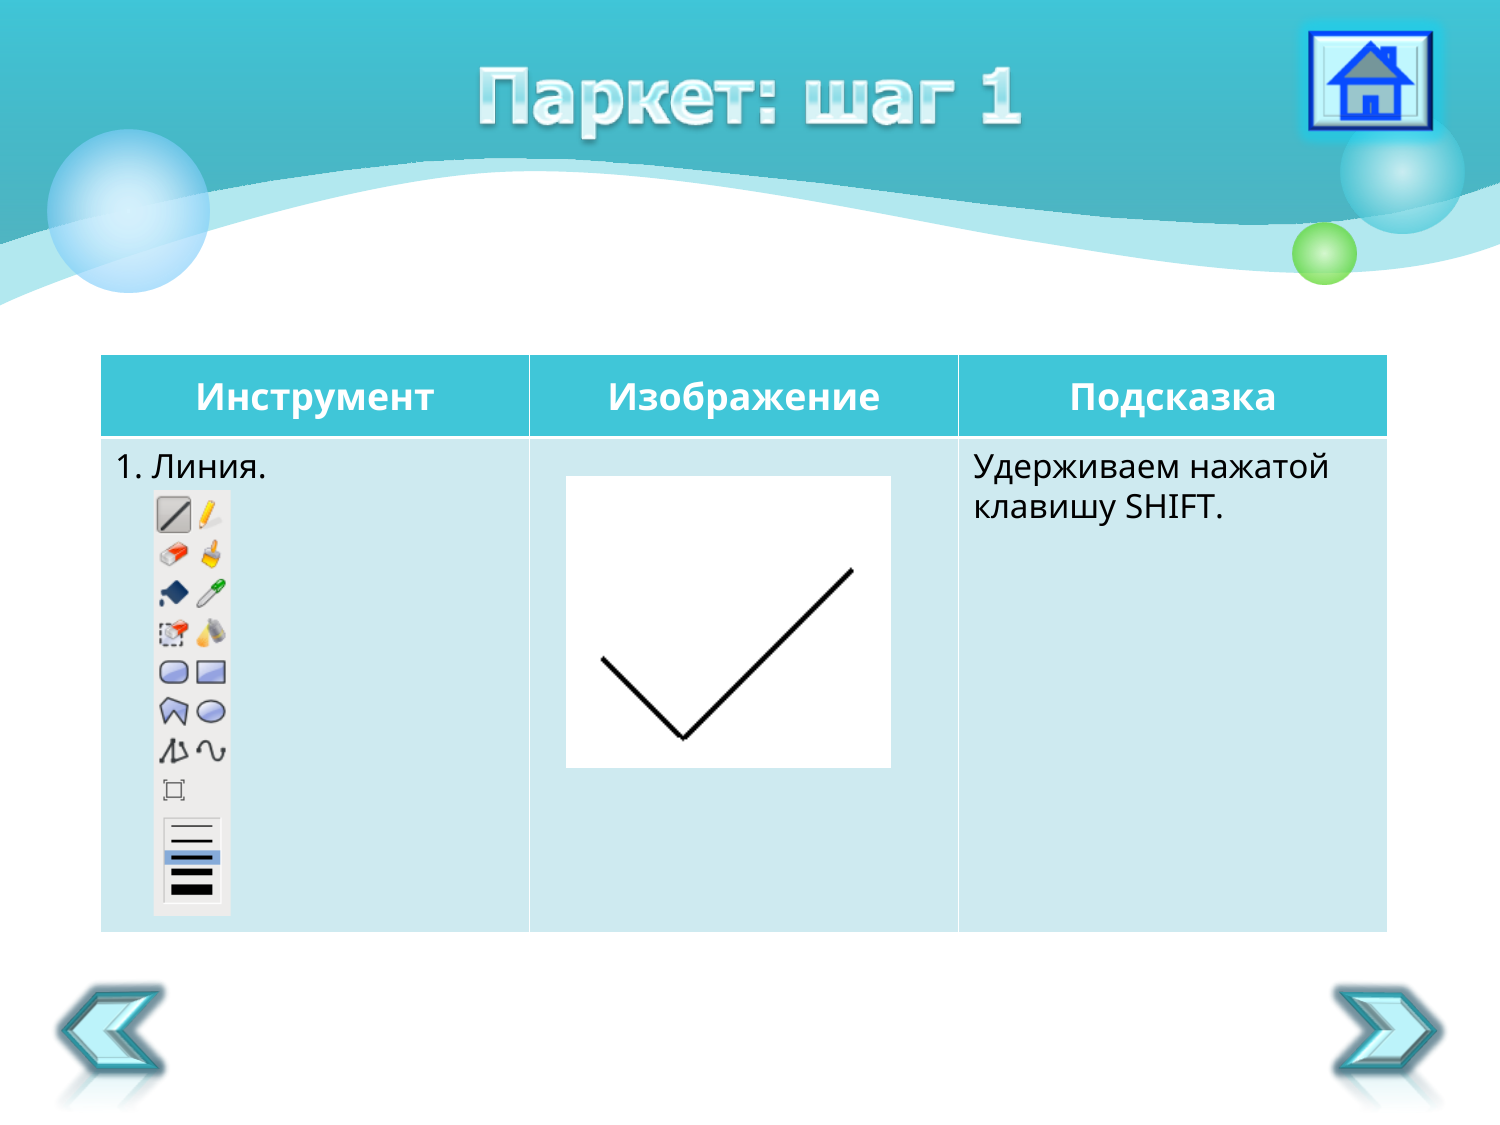

| Инструмент | Изображение | Подсказка |
| --- | --- | --- |
| 1. Линия. | | Удерживаем нажатой клавишу SHIFT. |